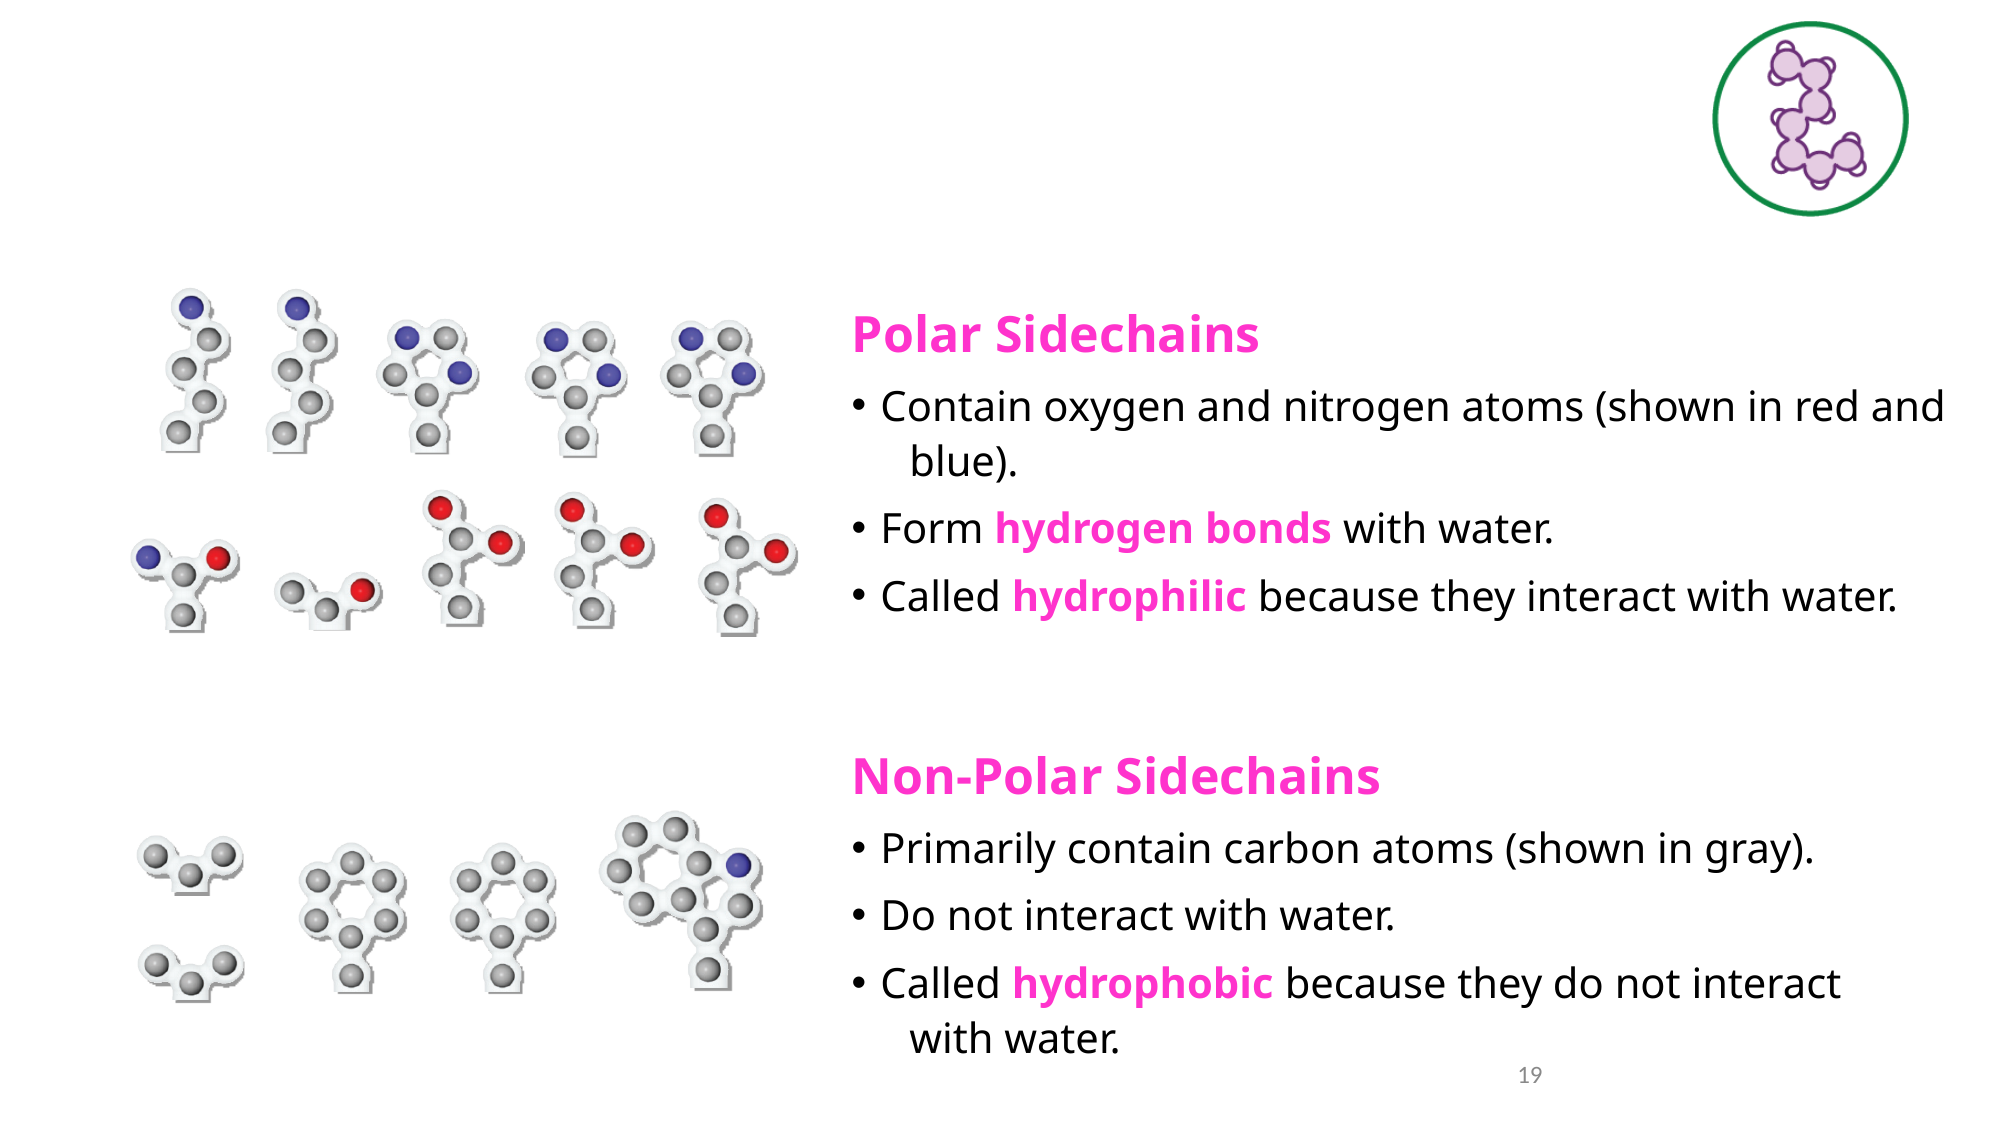

Amino Acid Sidechains
Polar Sidechains
Contain oxygen and nitrogen atoms (shown in red and blue).
Form hydrogen bonds with water.
Called hydrophilic because they interact with water.
Non-Polar Sidechains
Primarily contain carbon atoms (shown in gray).
Do not interact with water.
Called hydrophobic because they do not interact with water.
18